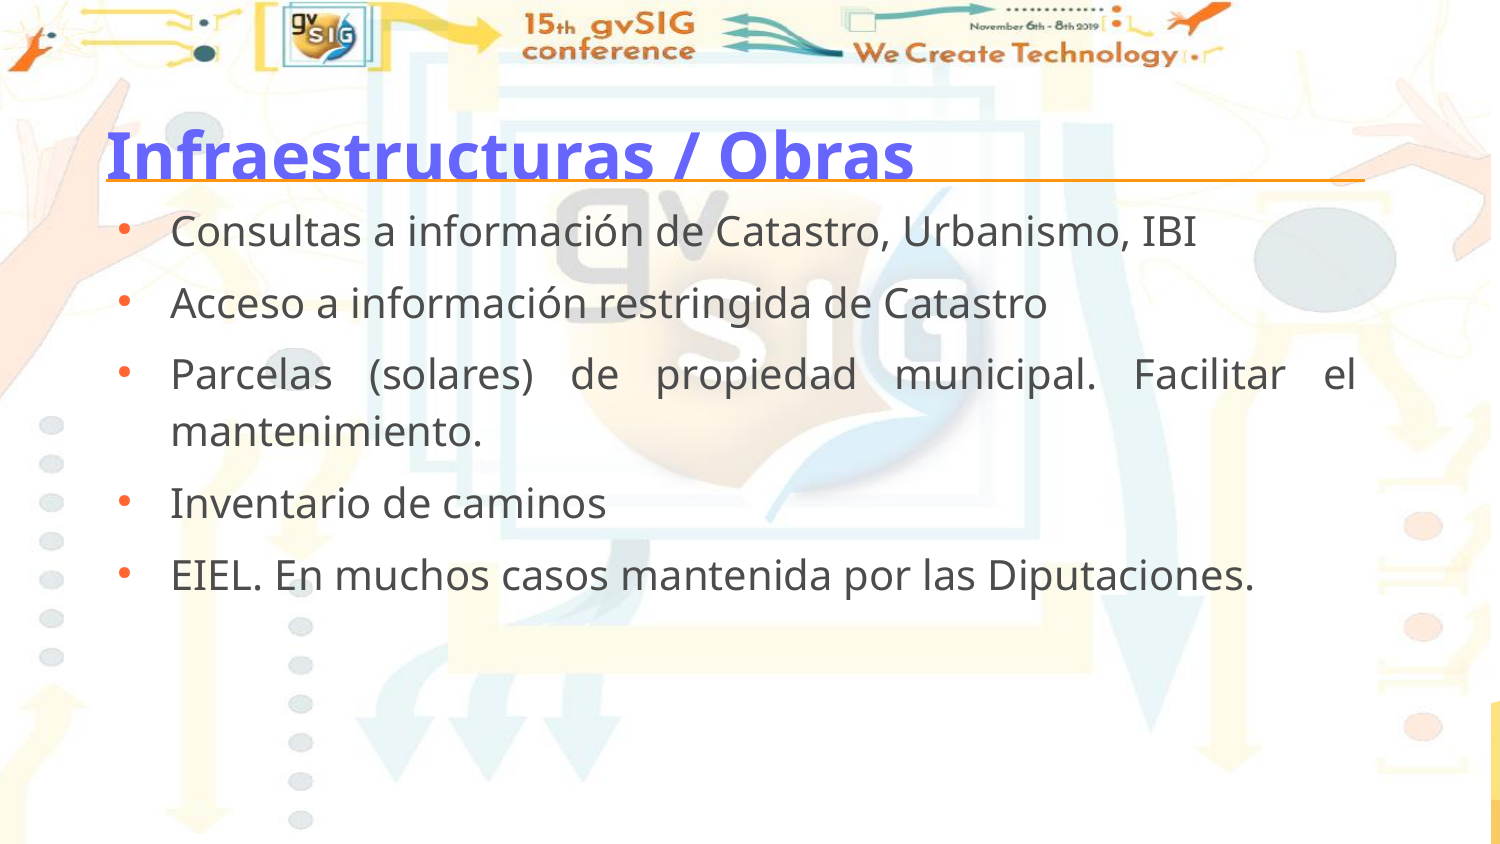

# Infraestructuras / Obras
Consultas a información de Catastro, Urbanismo, IBI
Acceso a información restringida de Catastro
Parcelas (solares) de propiedad municipal. Facilitar el mantenimiento.
Inventario de caminos
EIEL. En muchos casos mantenida por las Diputaciones.